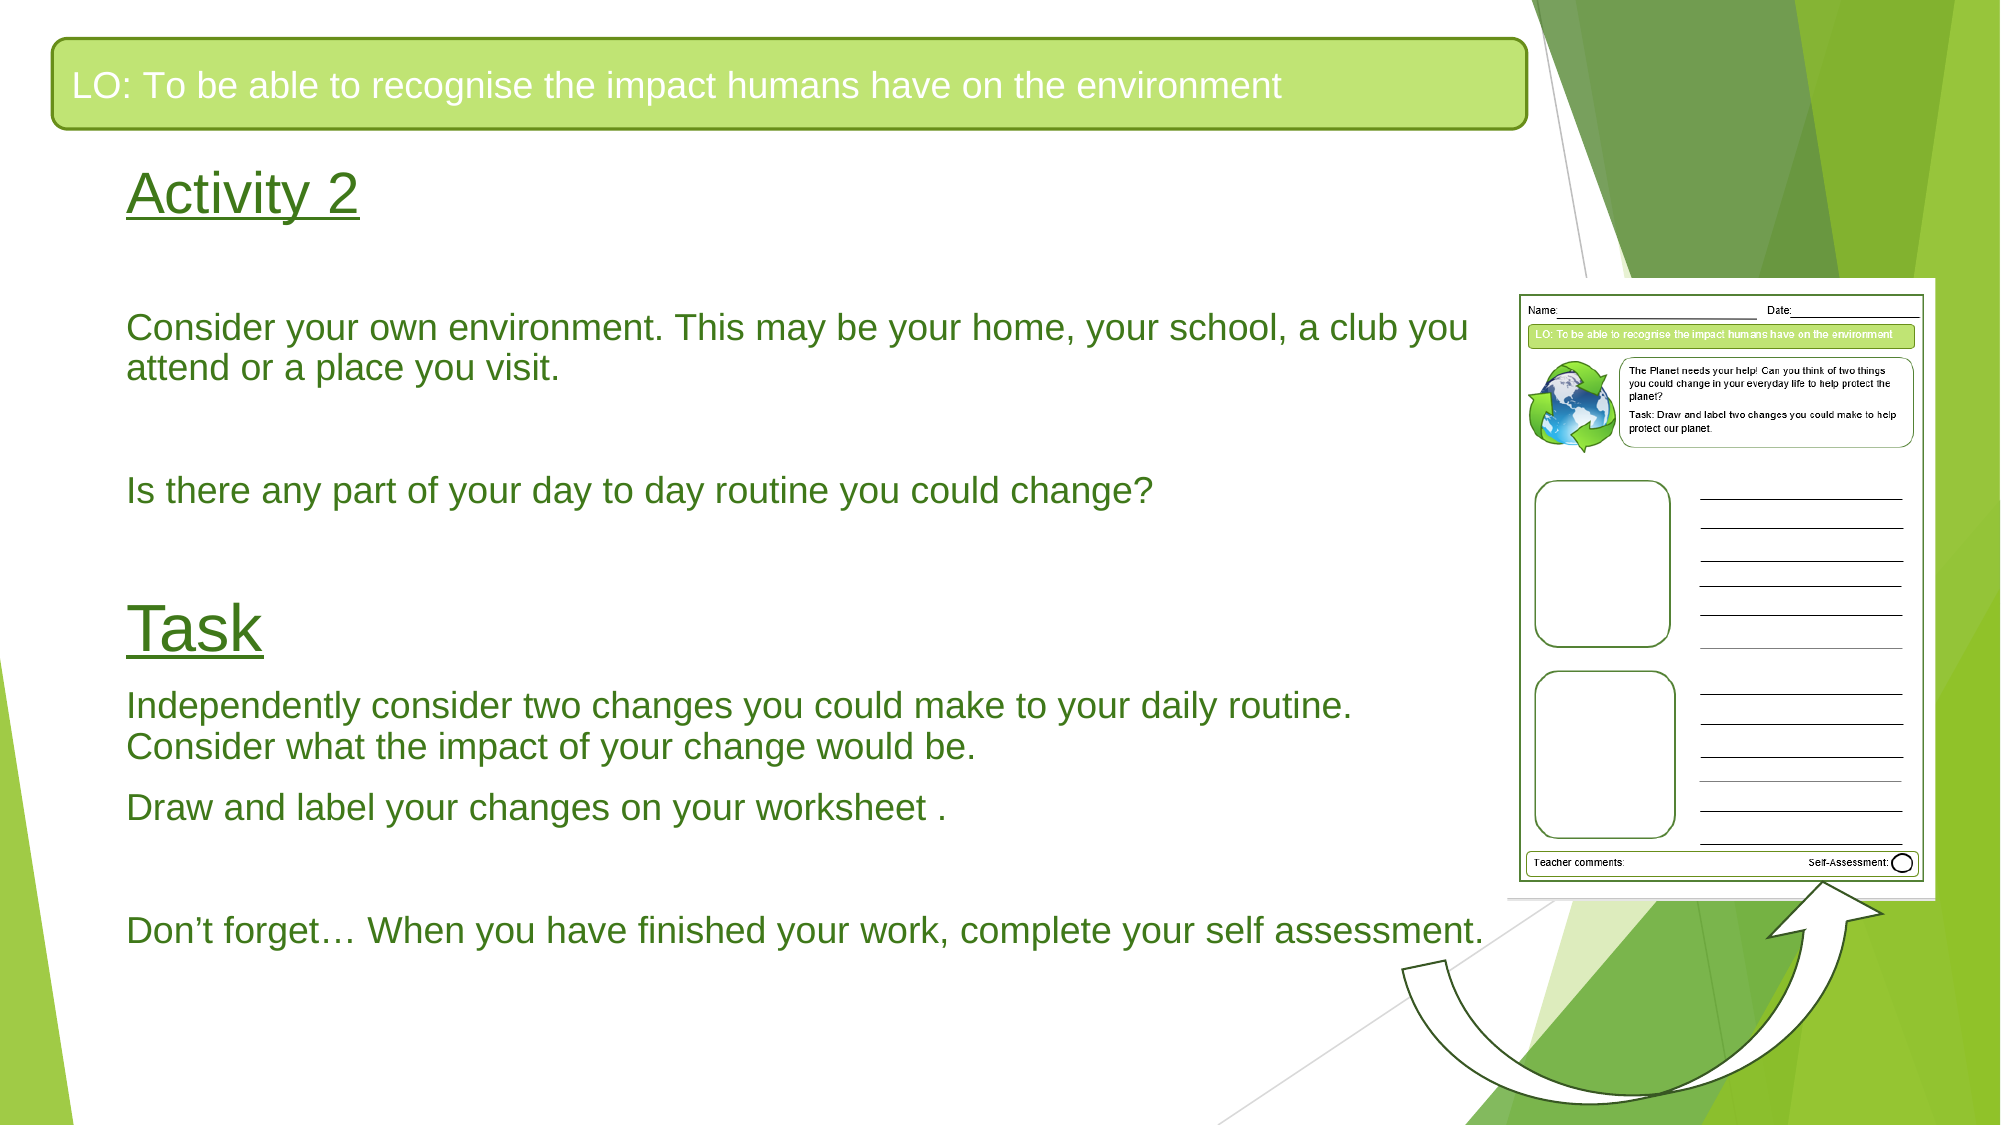

LO: To be able to recognise the impact humans have on the environment
# Activity 2
Consider your own environment. This may be your home, your school, a club you attend or a place you visit.
Is there any part of your day to day routine you could change?
Task
Independently consider two changes you could make to your daily routine. Consider what the impact of your change would be.
Draw and label your changes on your worksheet .
Don’t forget… When you have finished your work, complete your self assessment.